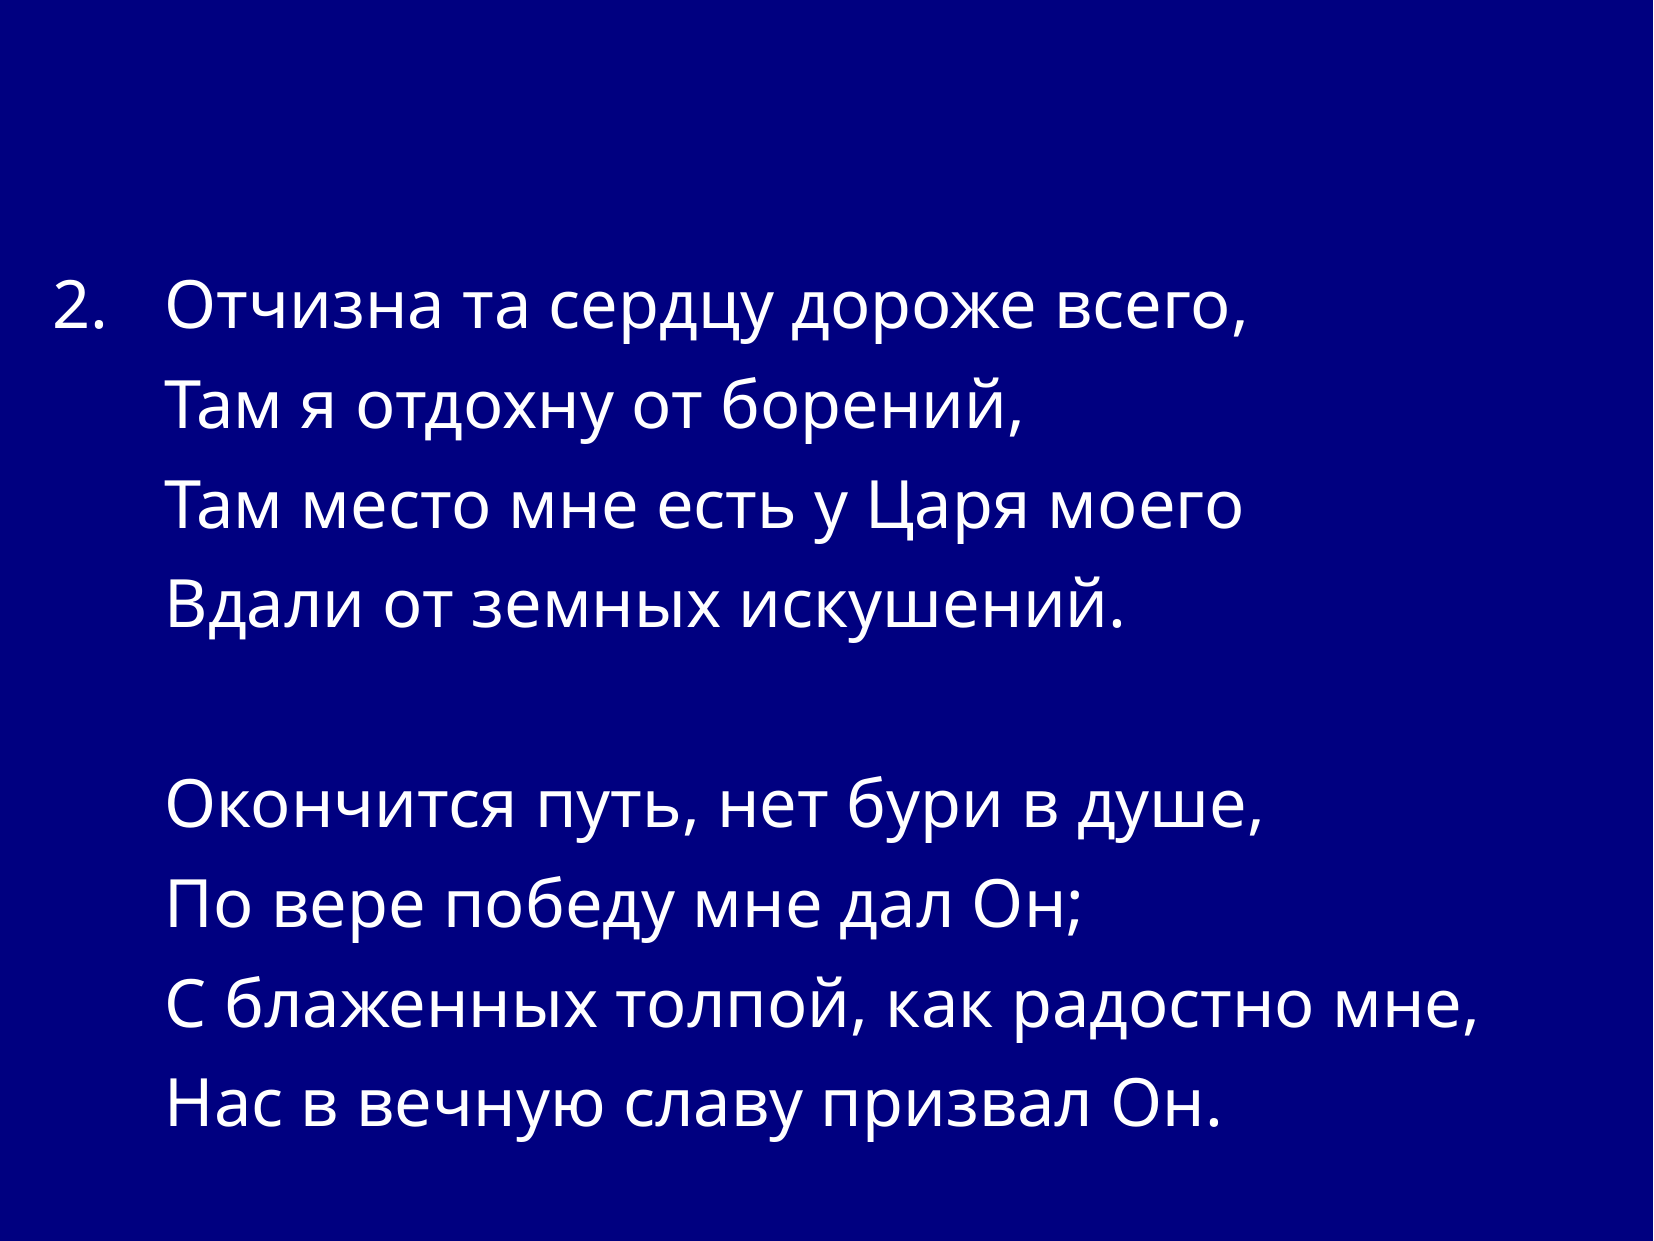

2.	Отчизна та сердцу дороже всего,
	Там я отдохну от борений,
	Там место мне есть у Царя моего
	Вдали от земных искушений.
	Окончится путь, нет бури в душе,
	По вере победу мне дал Он;
	С блаженных толпой, как радостно мне,
	Нас в вечную славу призвал Он.